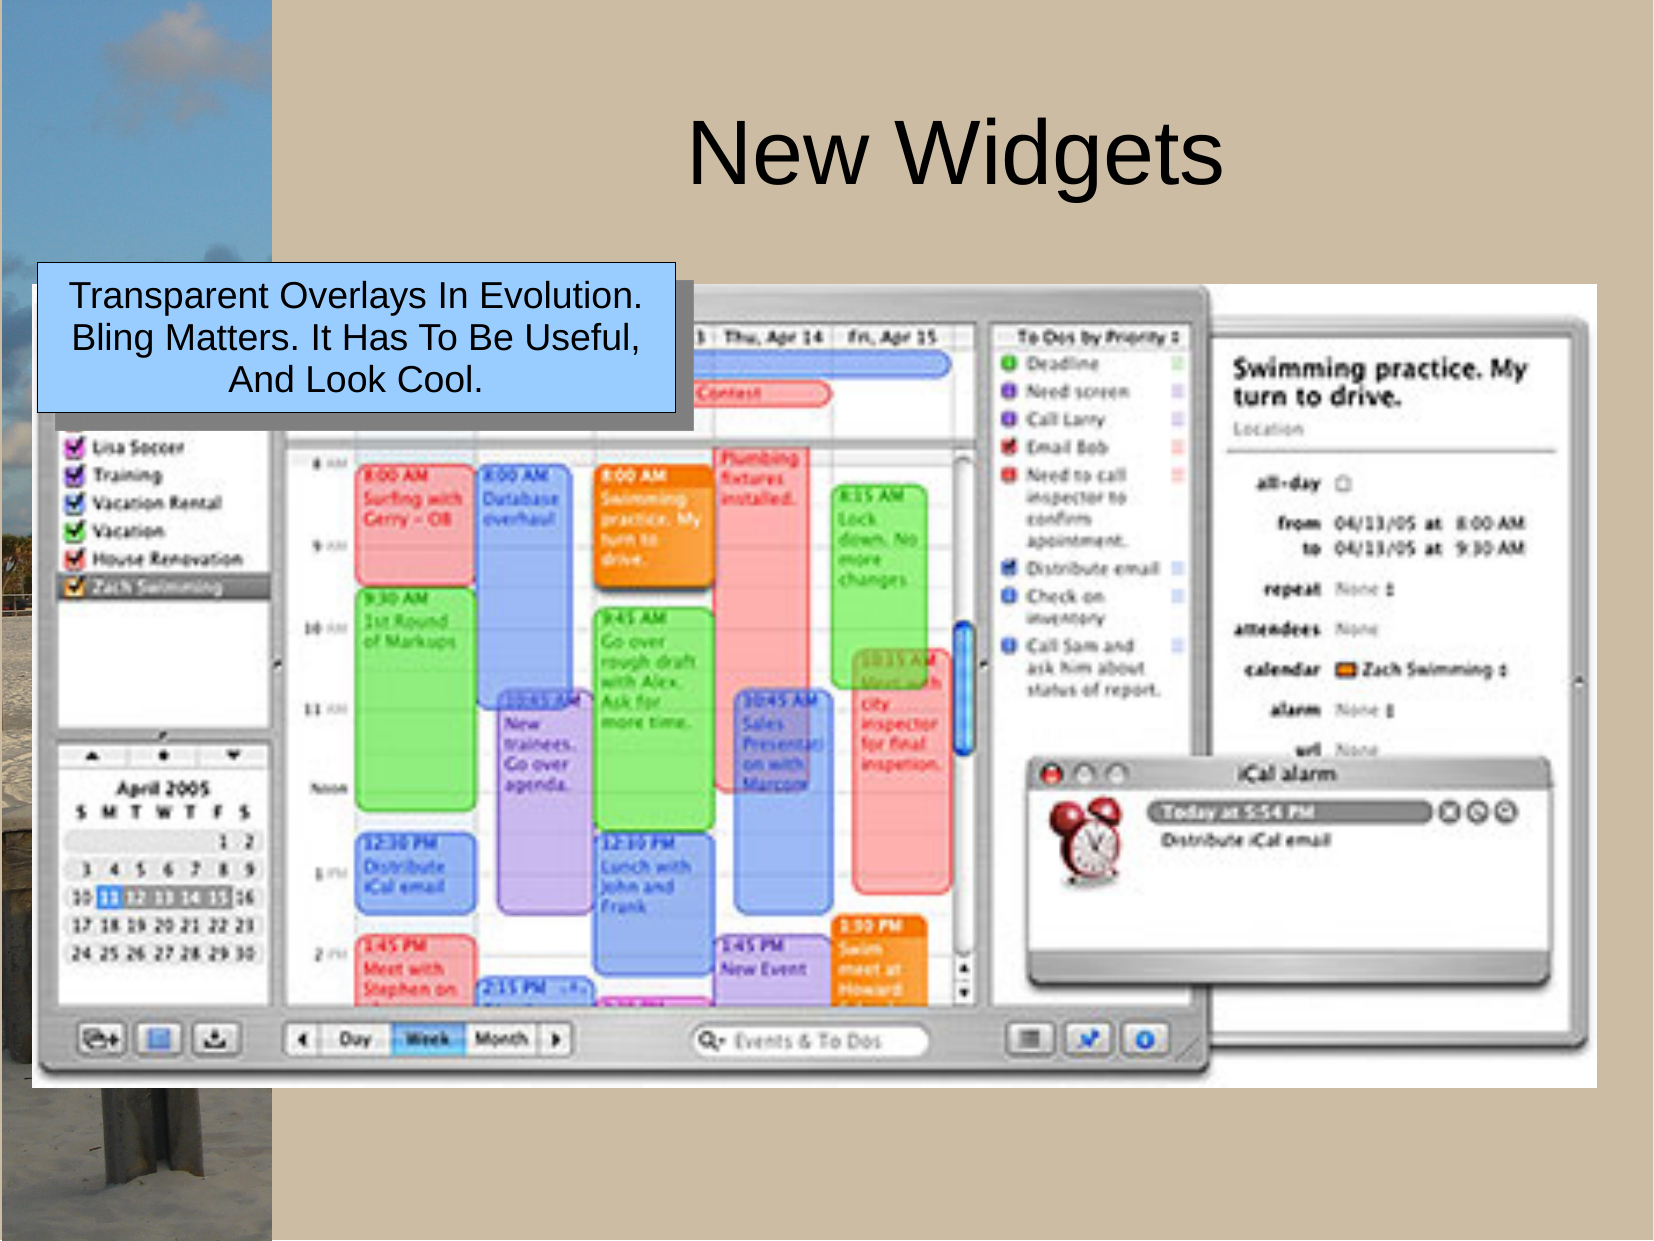

# New Widgets
Transparent Overlays In Evolution.
Bling Matters. It Has To Be Useful,
And Look Cool.